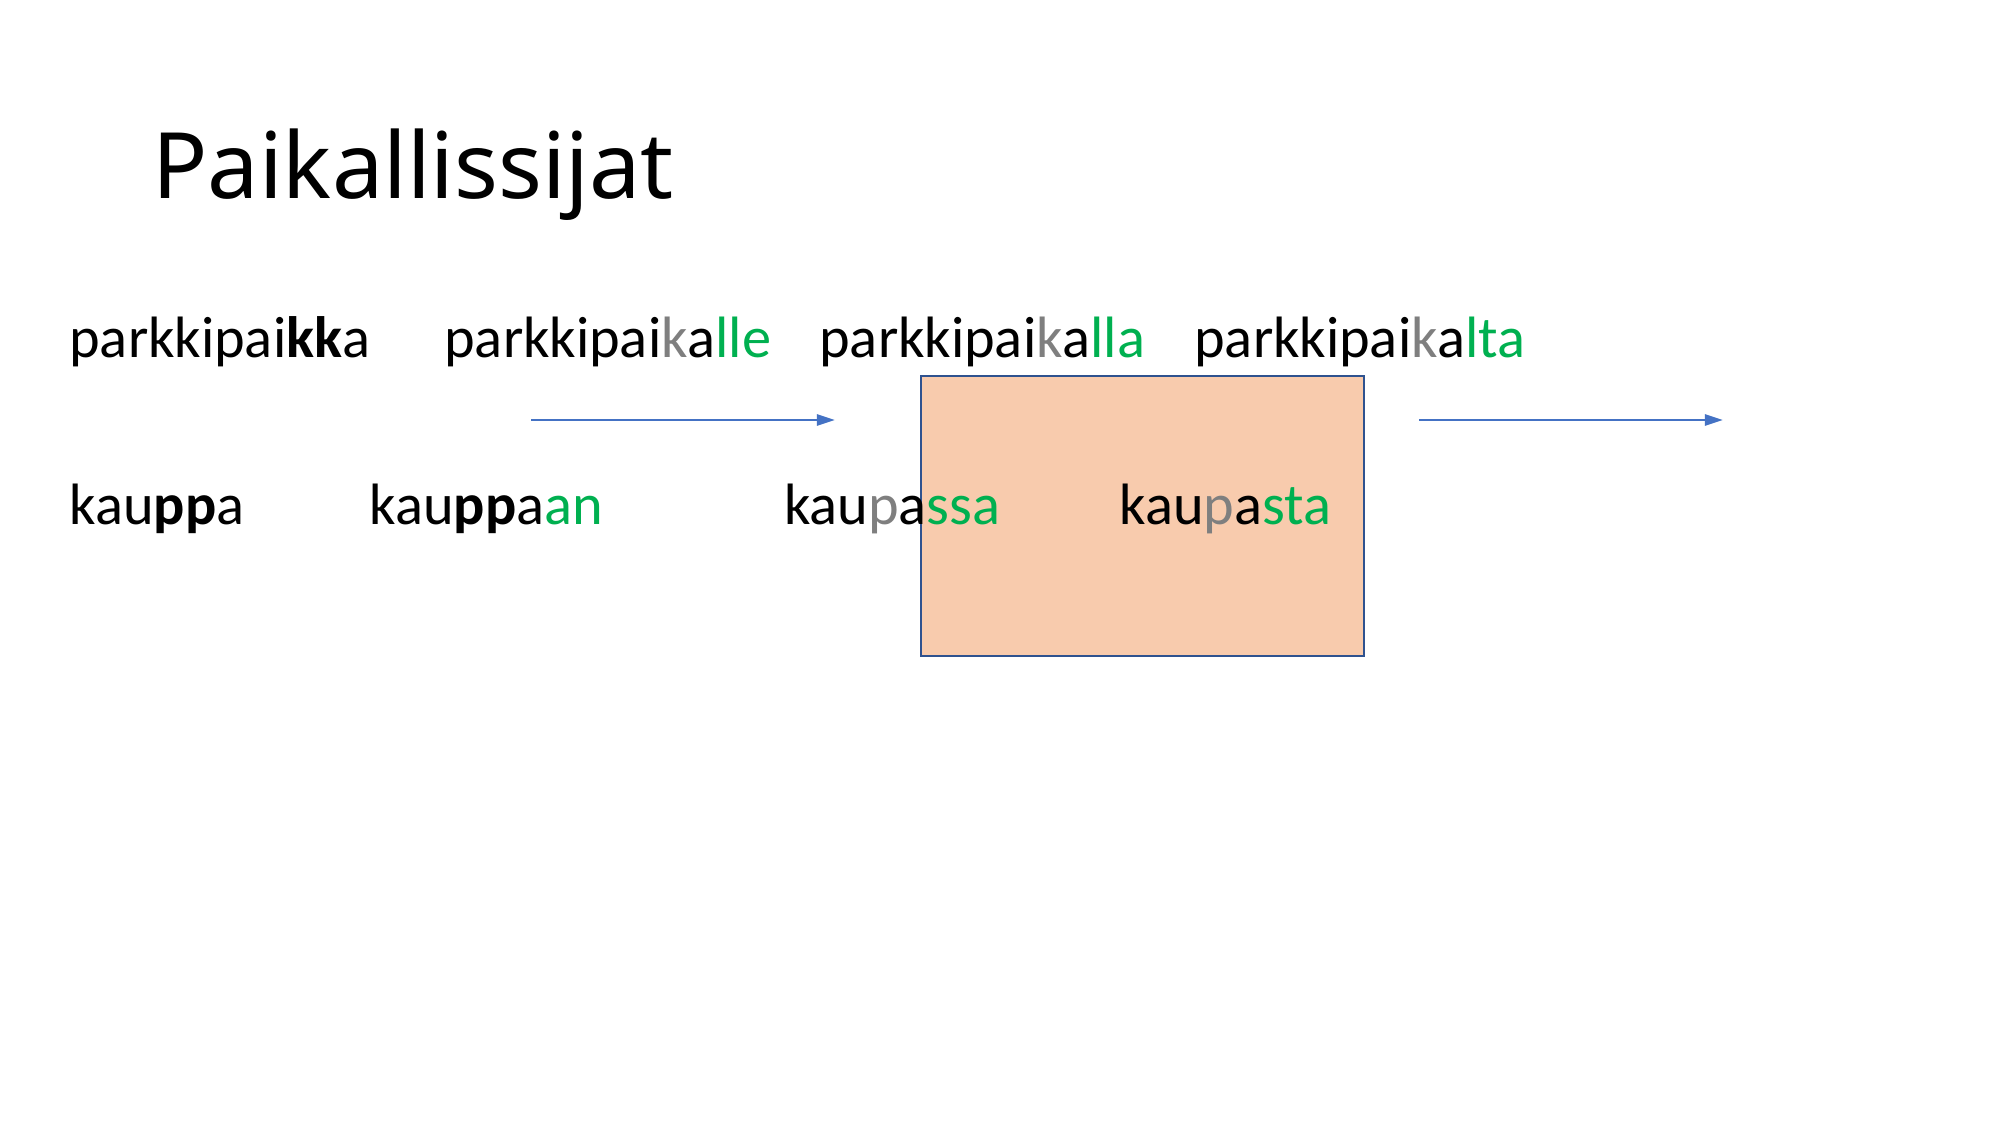

# Paikallissijat
parkkipaikka	parkkipaikalle	parkkipaikalla	parkkipaikalta
kauppa		kauppaan		 kaupassa		kaupasta